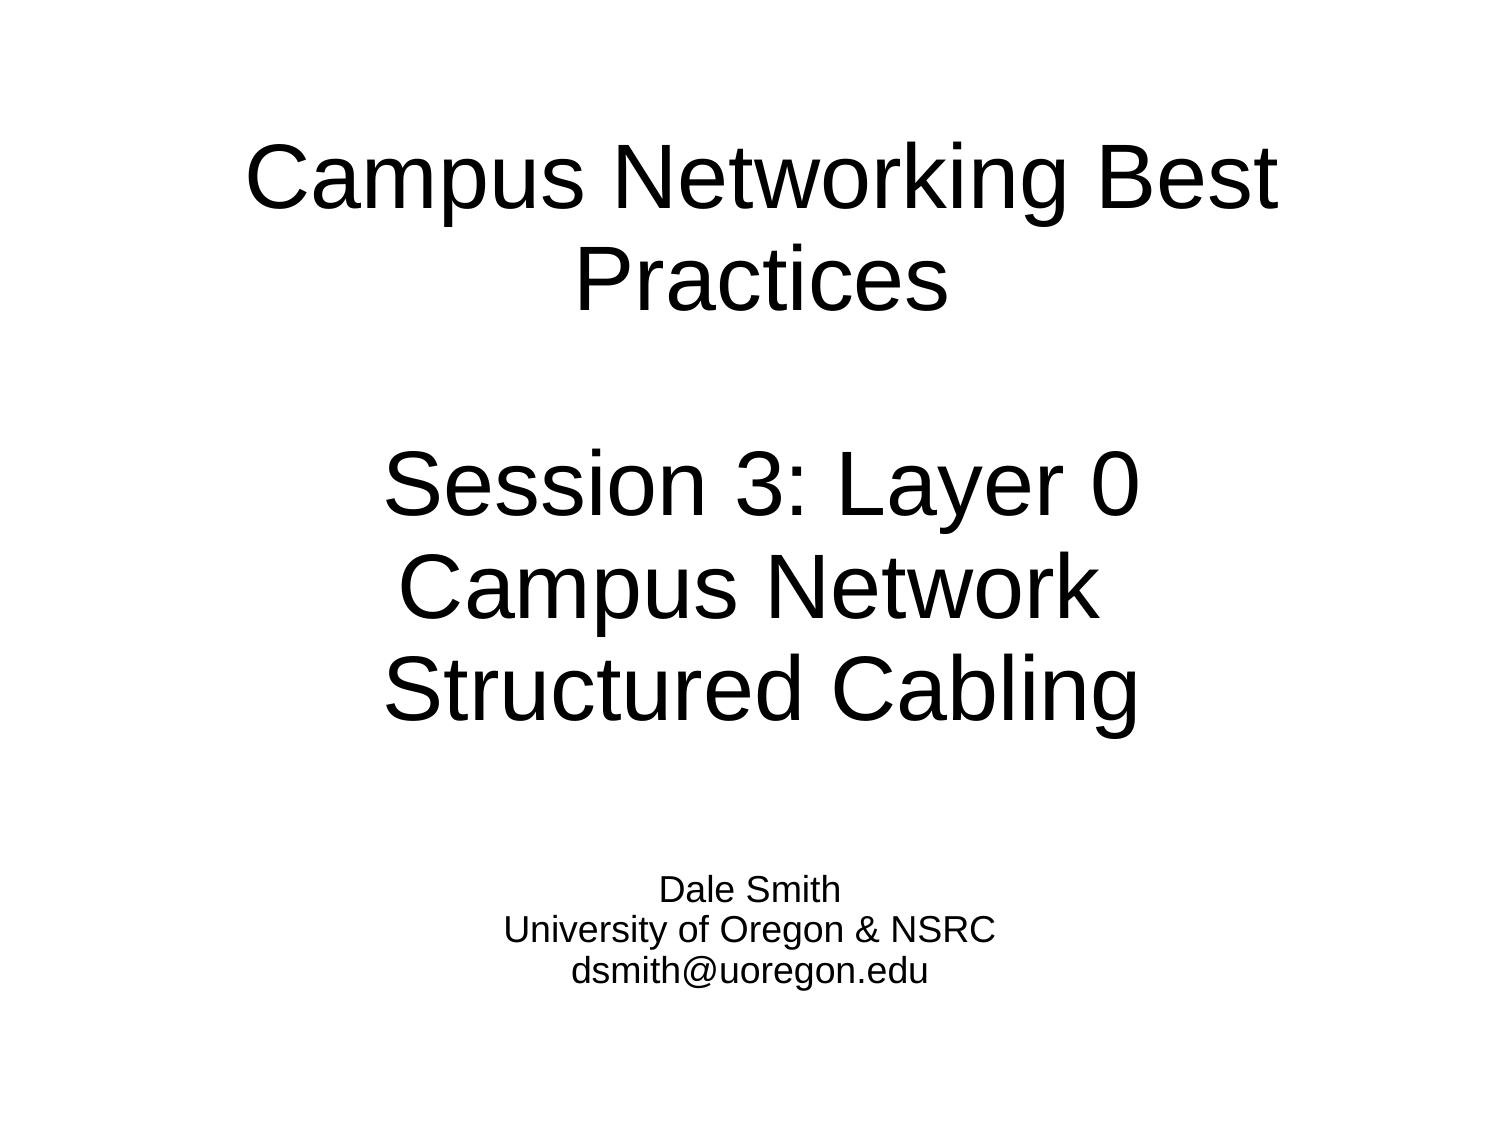

# Campus Networking Best Practices Session 3: Layer 0 Campus Network Structured Cabling
Dale Smith
University of Oregon & NSRC
dsmith@uoregon.edu